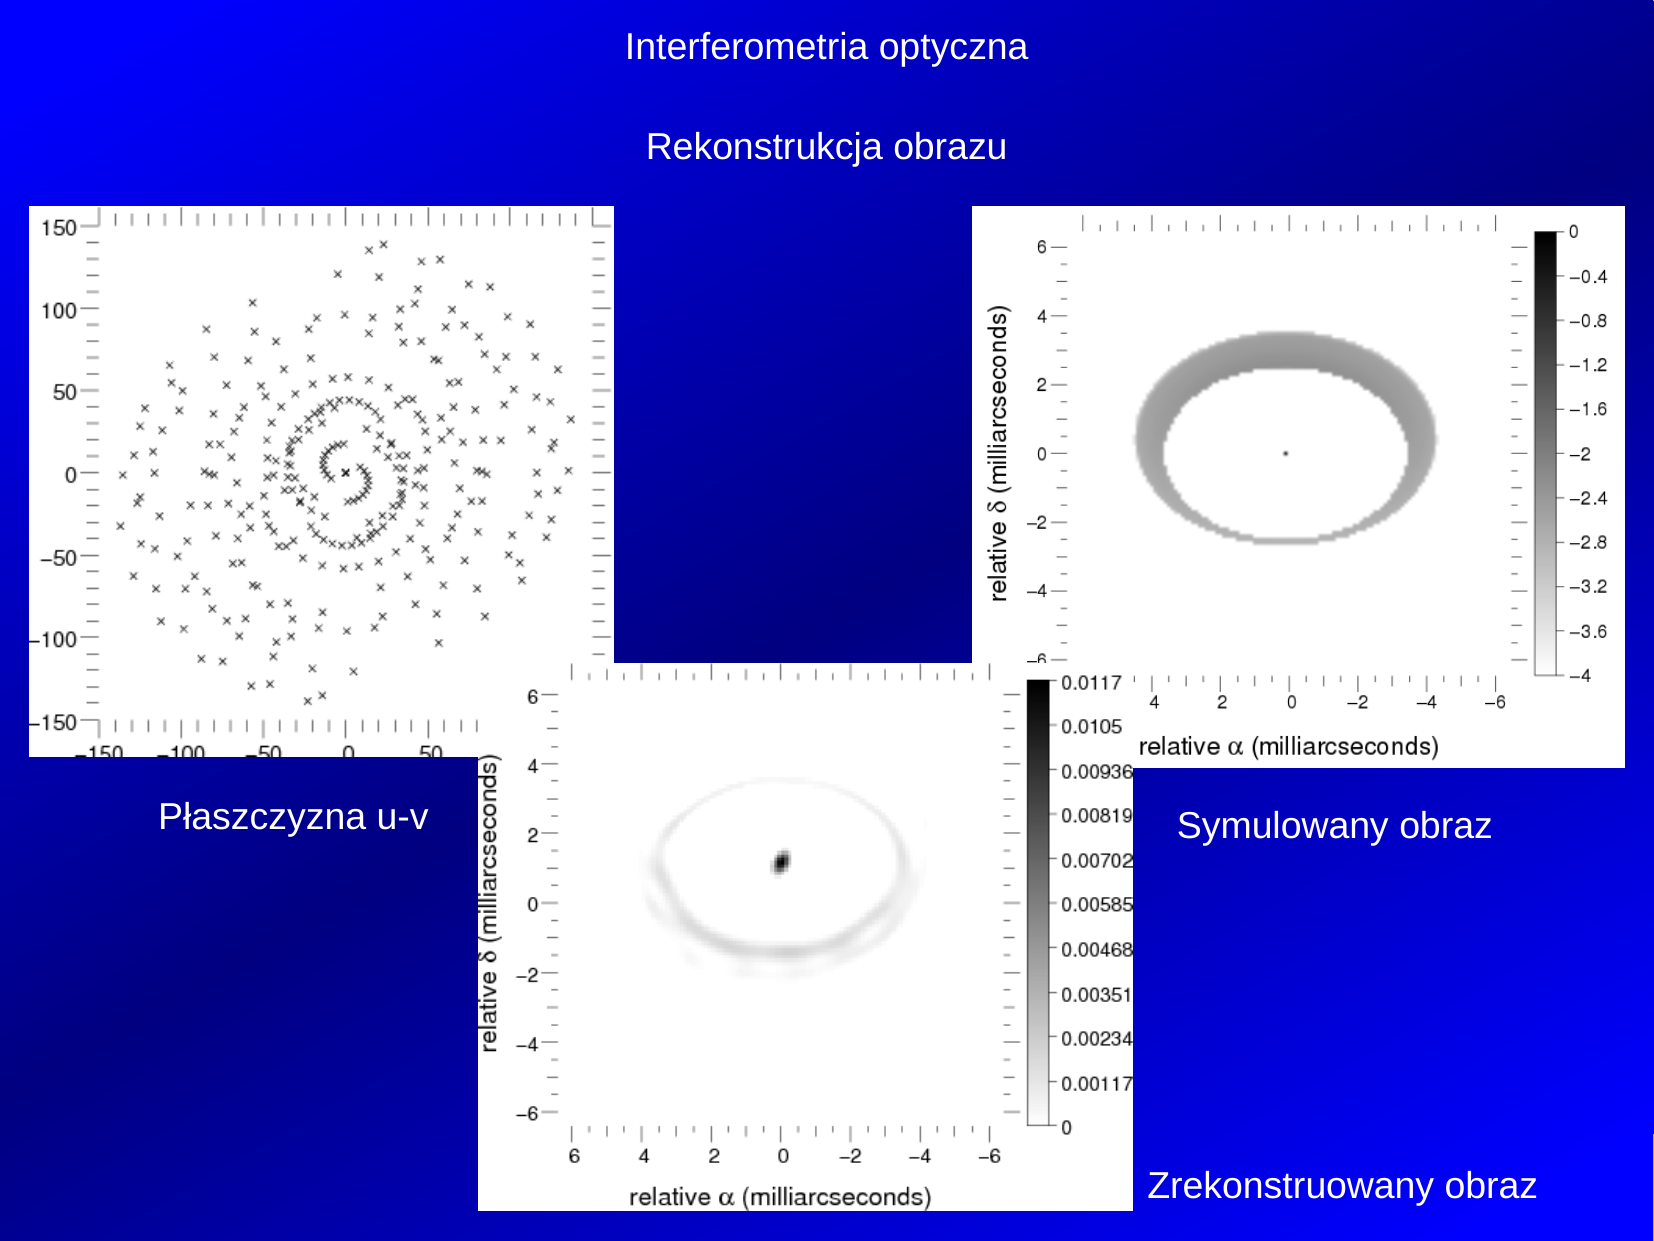

Interferometria optyczna
Rekonstrukcja obrazu
Płaszczyzna u-v
Symulowany obraz
Zrekonstruowany obraz